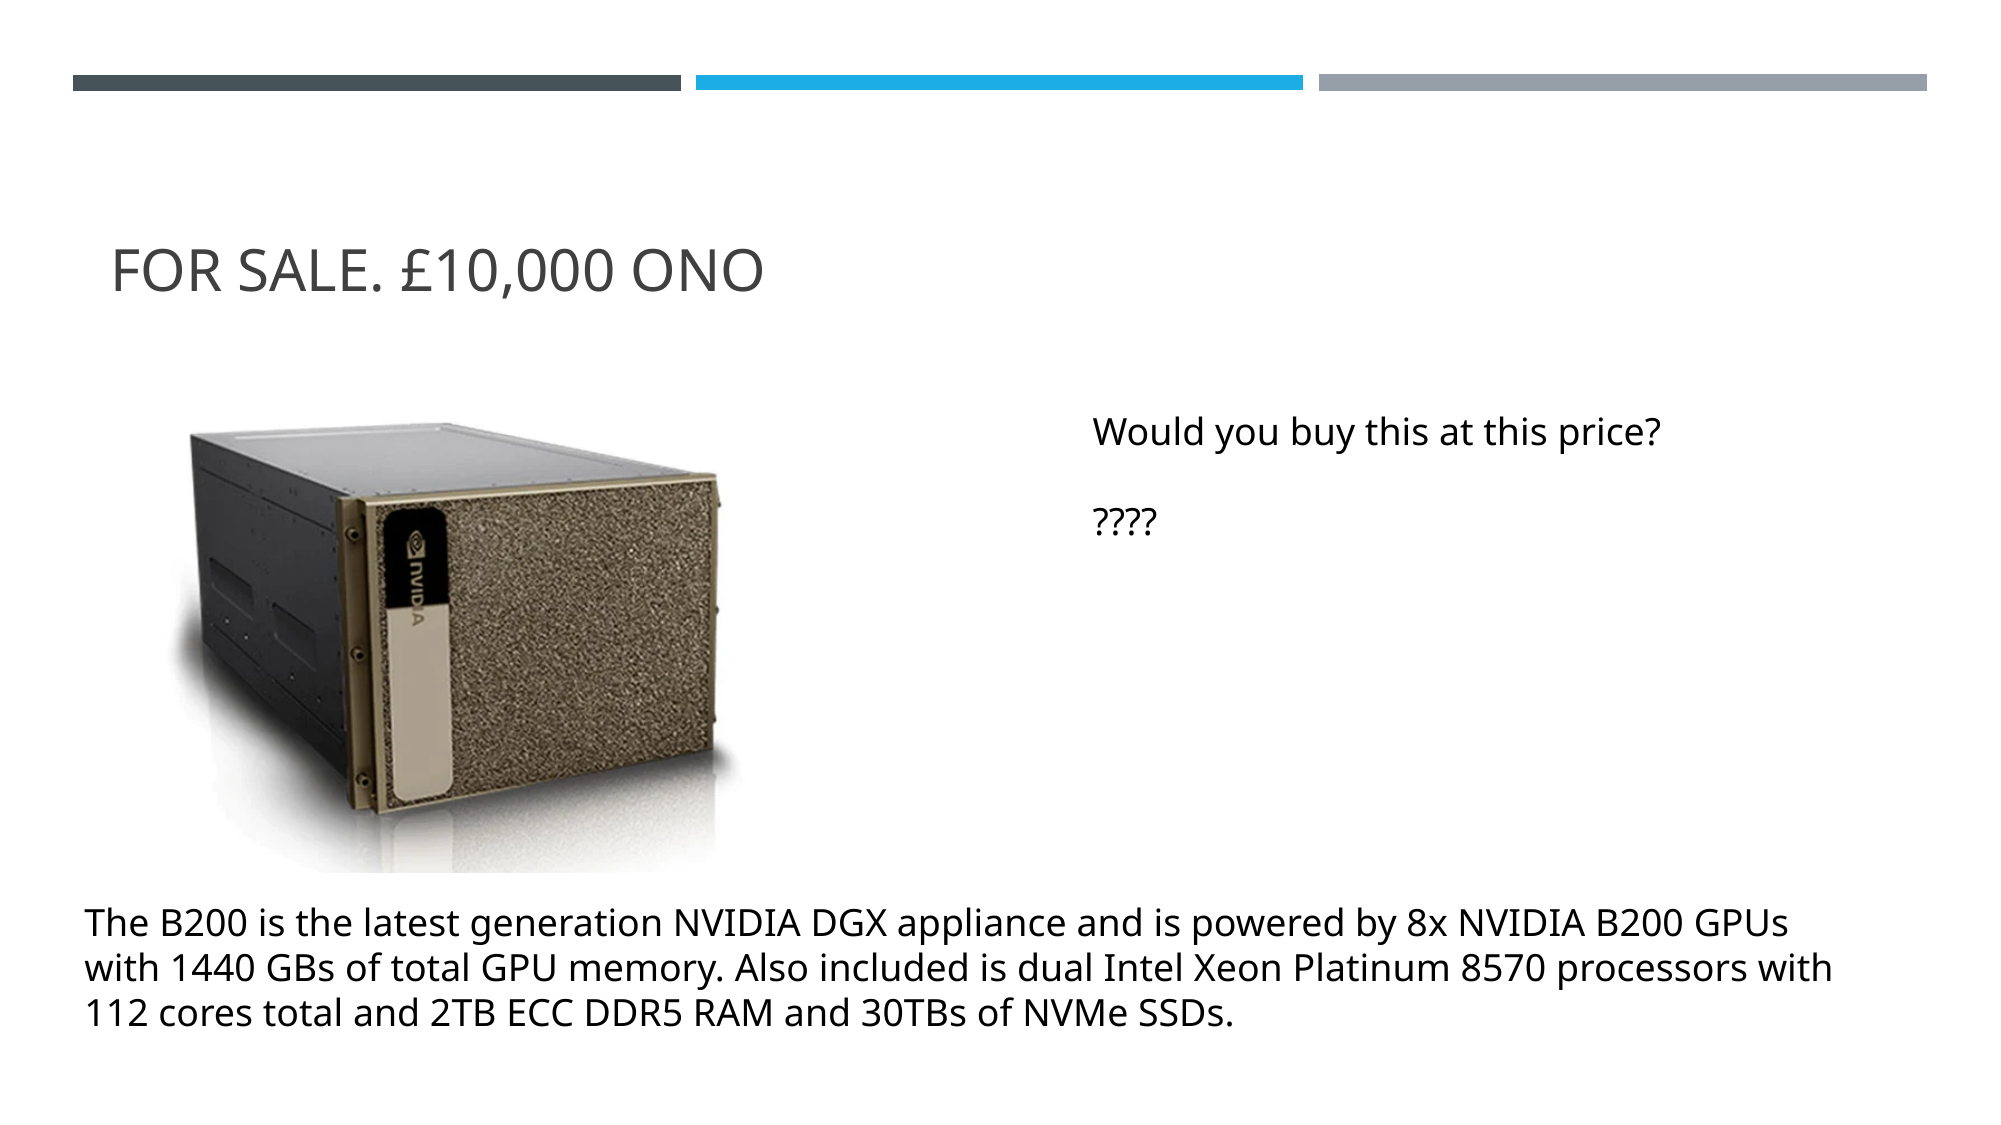

# For Sale. £10,000 ono
Would you buy this at this price?
????
The B200 is the latest generation NVIDIA DGX appliance and is powered by 8x NVIDIA B200 GPUs with 1440 GBs of total GPU memory. Also included is dual Intel Xeon Platinum 8570 processors with 112 cores total and 2TB ECC DDR5 RAM and 30TBs of NVMe SSDs.